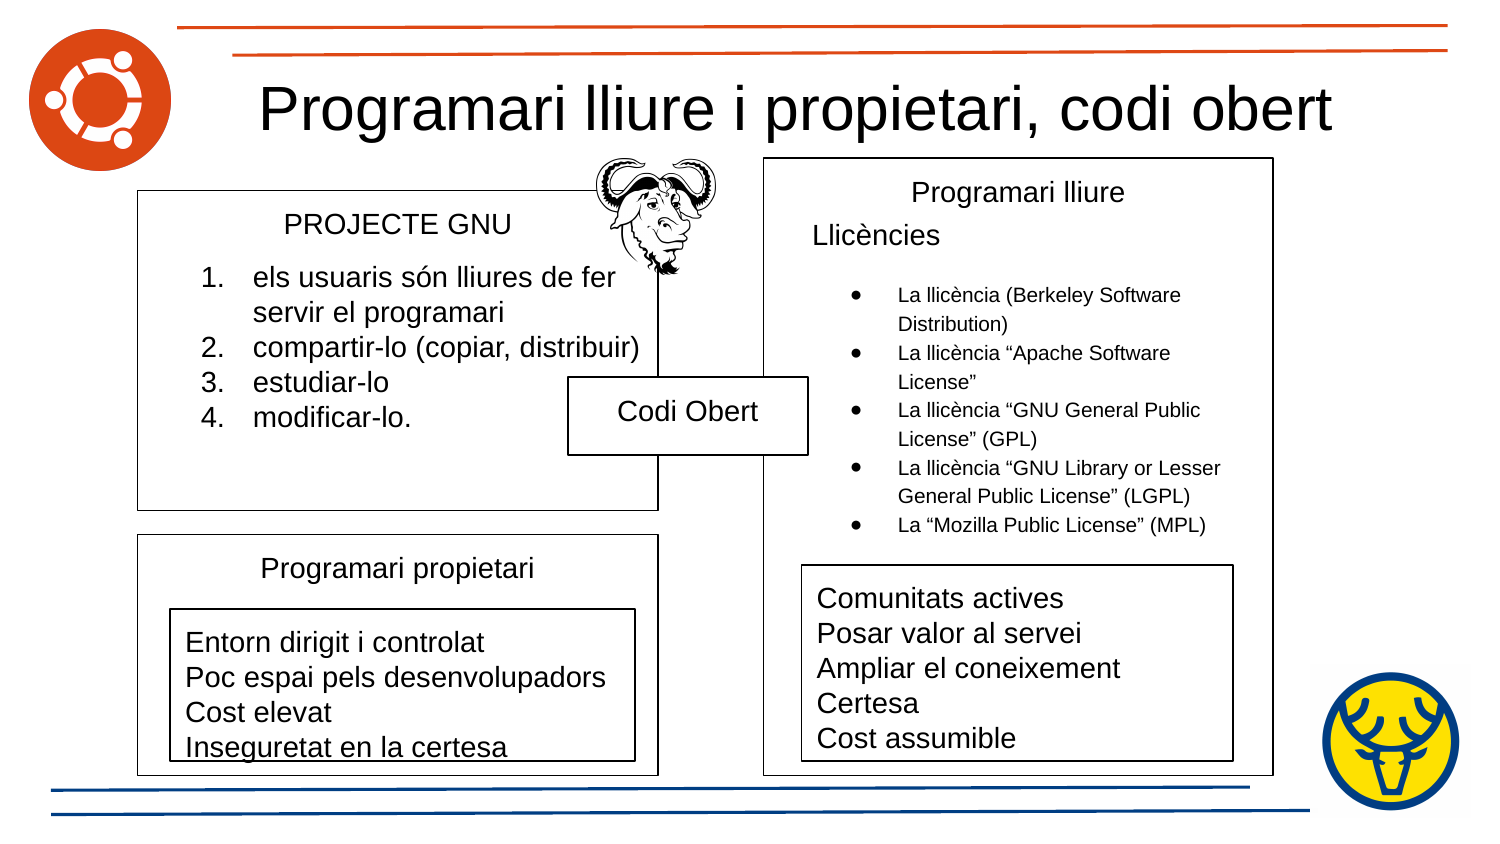

# Programari lliure i propietari, codi obert
Programari lliure
La llicència (Berkeley Software Distribution)
La llicència “Apache Software License”
La llicència “GNU General Public License” (GPL)
La llicència “GNU Library or Lesser General Public License” (LGPL)
La “Mozilla Public License” (MPL)
PROJECTE GNU
Llicències
els usuaris són lliures de fer servir el programari
compartir-lo (copiar, distribuir)
estudiar-lo
modificar-lo.
Codi Obert
Programari propietari
Entorn dirigit i controlat
Poc espai pels desenvolupadors
Cost elevat
Inseguretat en la certesa
Comunitats actives
Posar valor al servei
Ampliar el coneixement
Certesa
Cost assumible